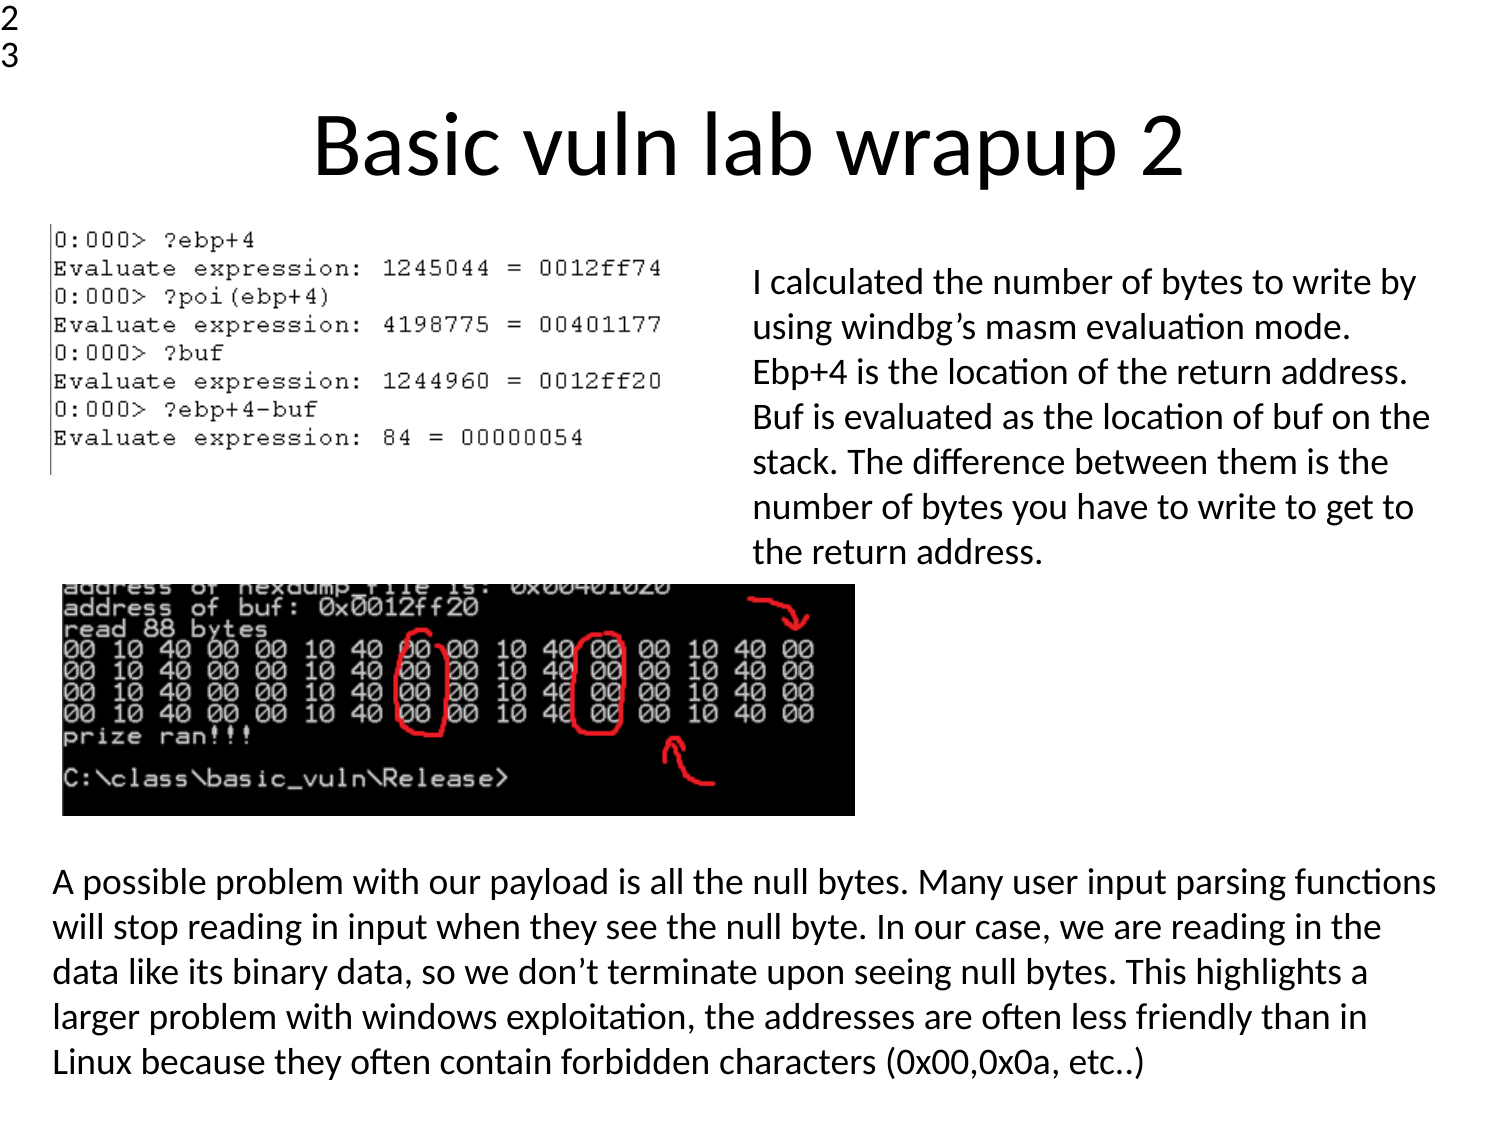

# Basic vuln lab wrapup 2
I calculated the number of bytes to write by using windbg’s masm evaluation mode. Ebp+4 is the location of the return address. Buf is evaluated as the location of buf on the stack. The difference between them is the number of bytes you have to write to get to the return address.
A possible problem with our payload is all the null bytes. Many user input parsing functions will stop reading in input when they see the null byte. In our case, we are reading in the data like its binary data, so we don’t terminate upon seeing null bytes. This highlights a larger problem with windows exploitation, the addresses are often less friendly than in Linux because they often contain forbidden characters (0x00,0x0a, etc..)